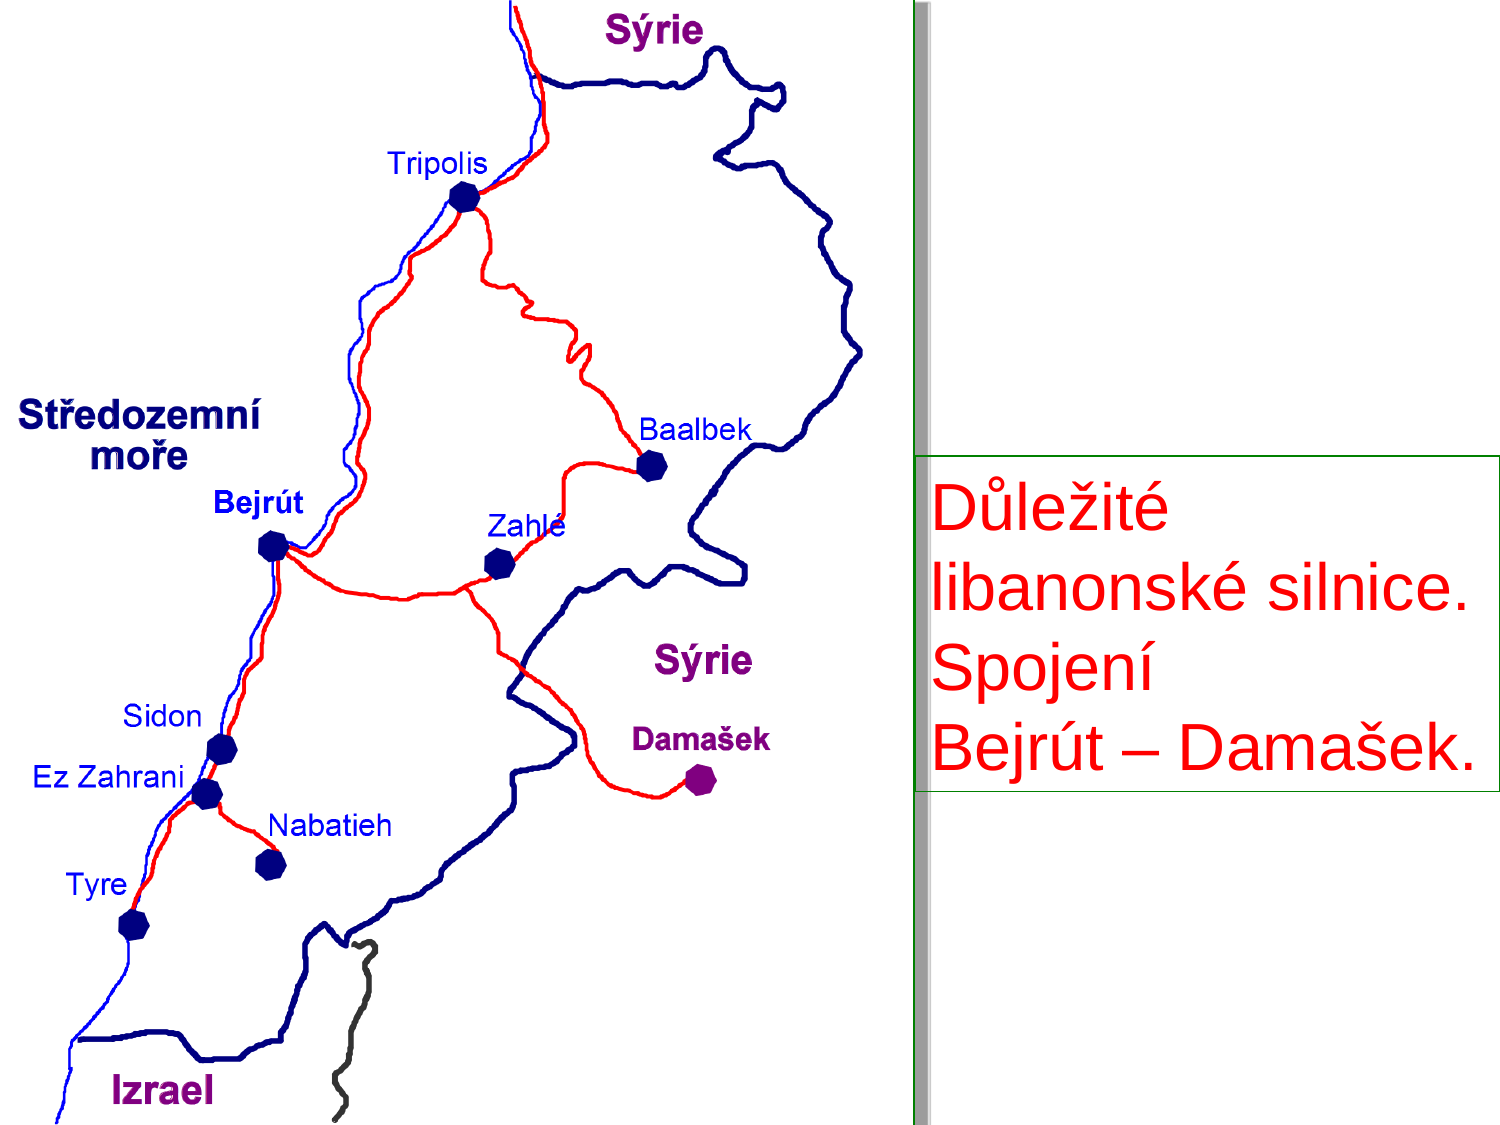

Důležité libanonské silnice.
Spojení
Bejrút – Damašek.